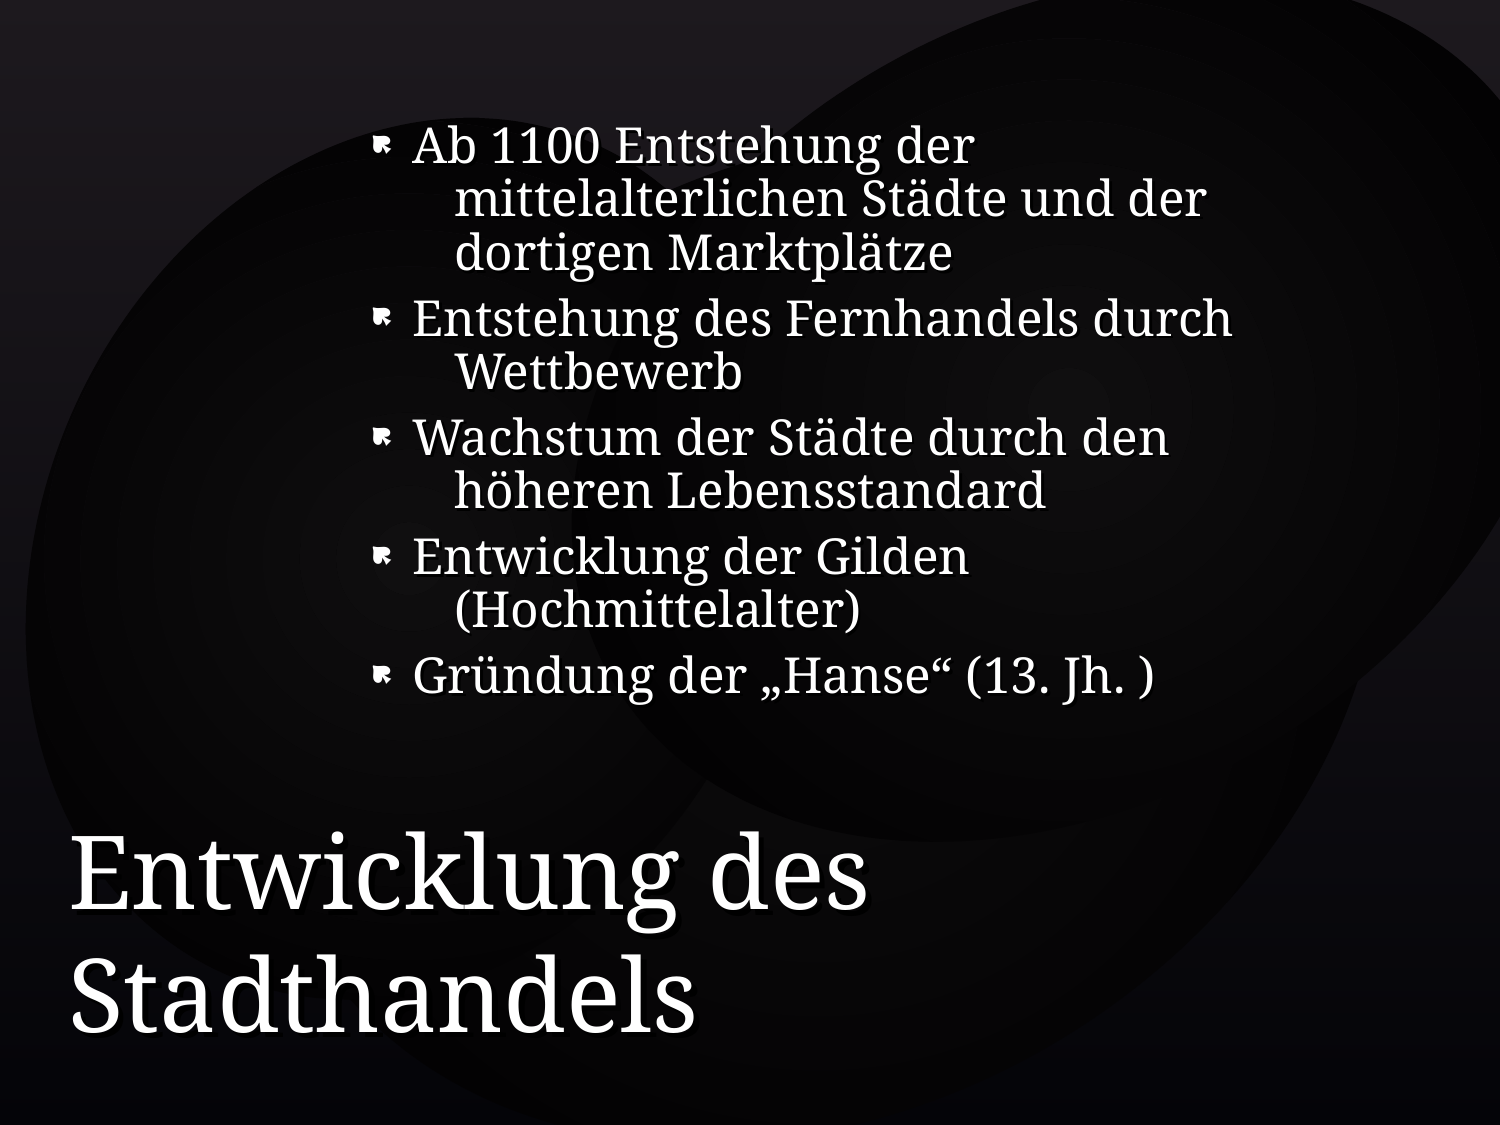

# Ab 1100 Entstehung der mittelalterlichen Städte und der dortigen Marktplätze
Entstehung des Fernhandels durch Wettbewerb
Wachstum der Städte durch den höheren Lebensstandard
Entwicklung der Gilden (Hochmittelalter)
Gründung der „Hanse“ (13. Jh. )
Entwicklung des Stadthandels